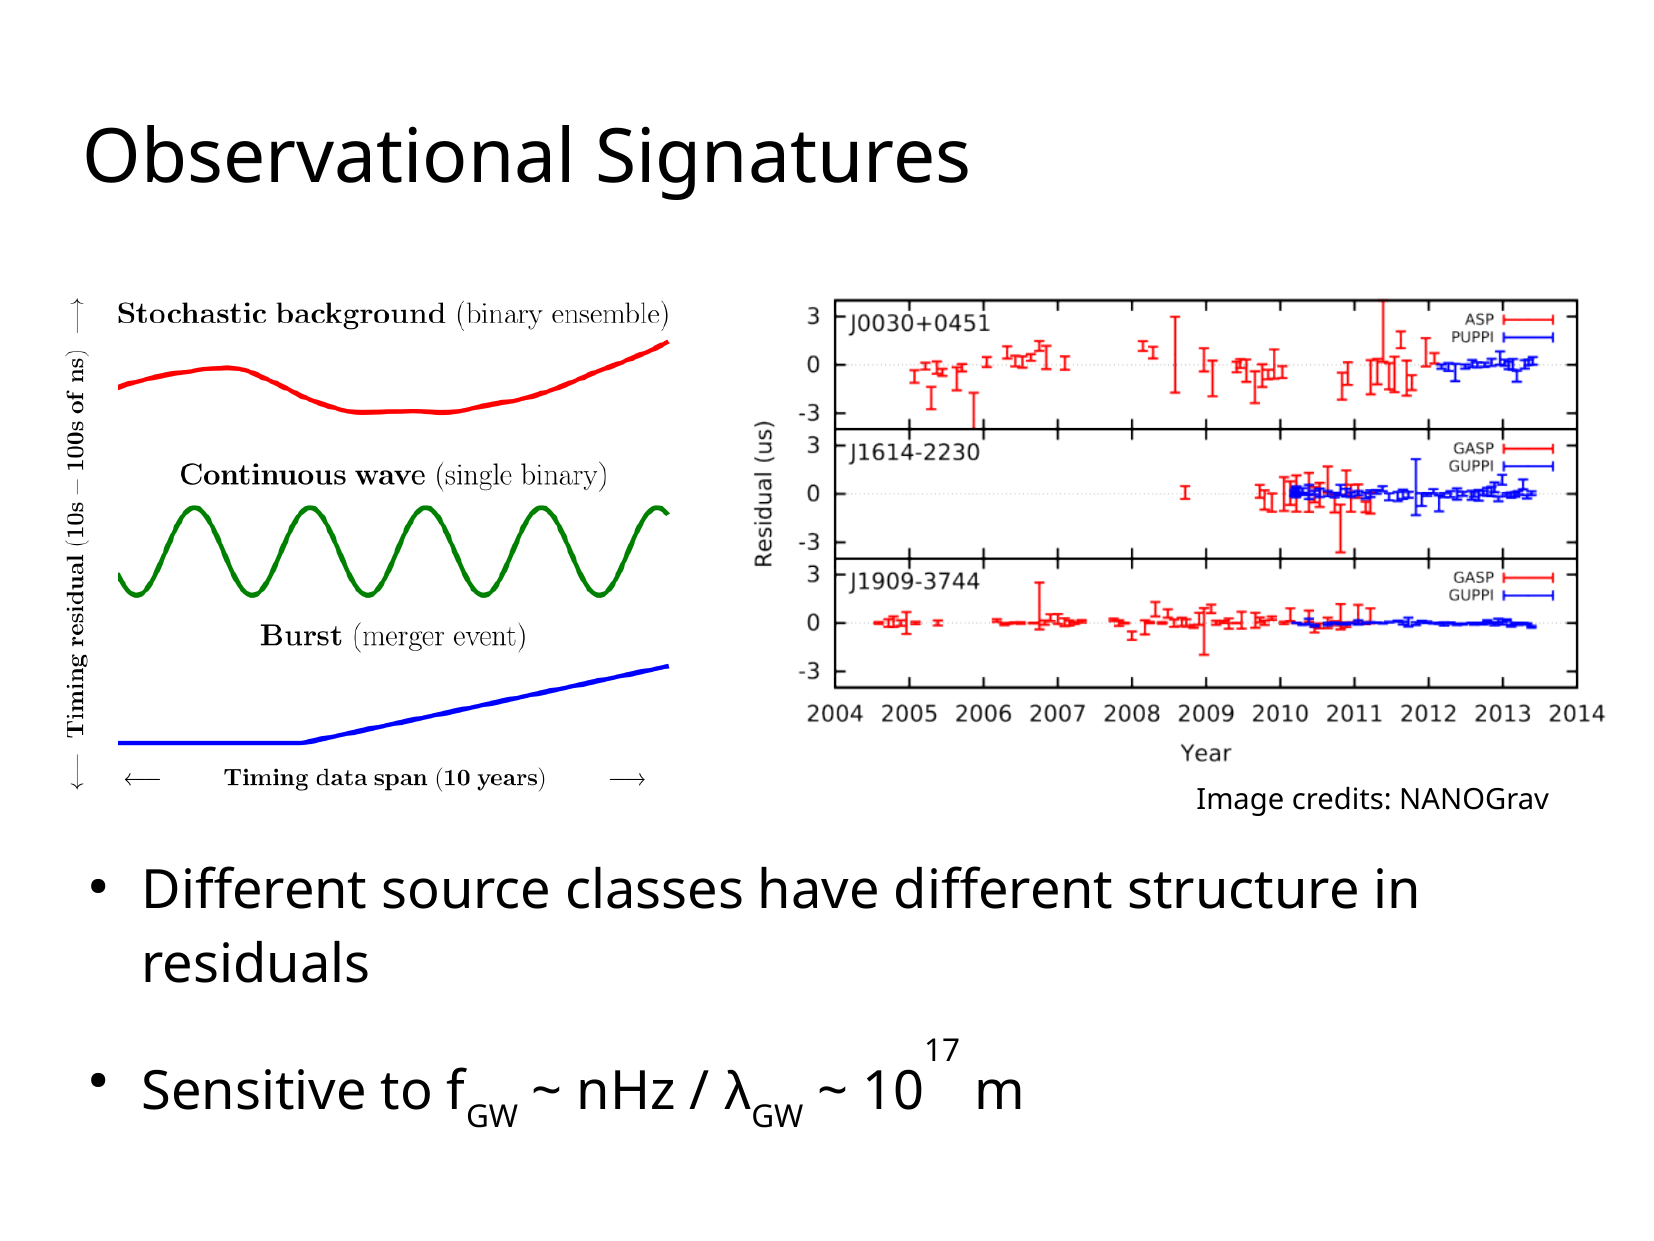

# Observational Signatures
Image credits: NANOGrav
Different source classes have different structure in residuals
Sensitive to fGW ~ nHz / λGW ~ 1017 m